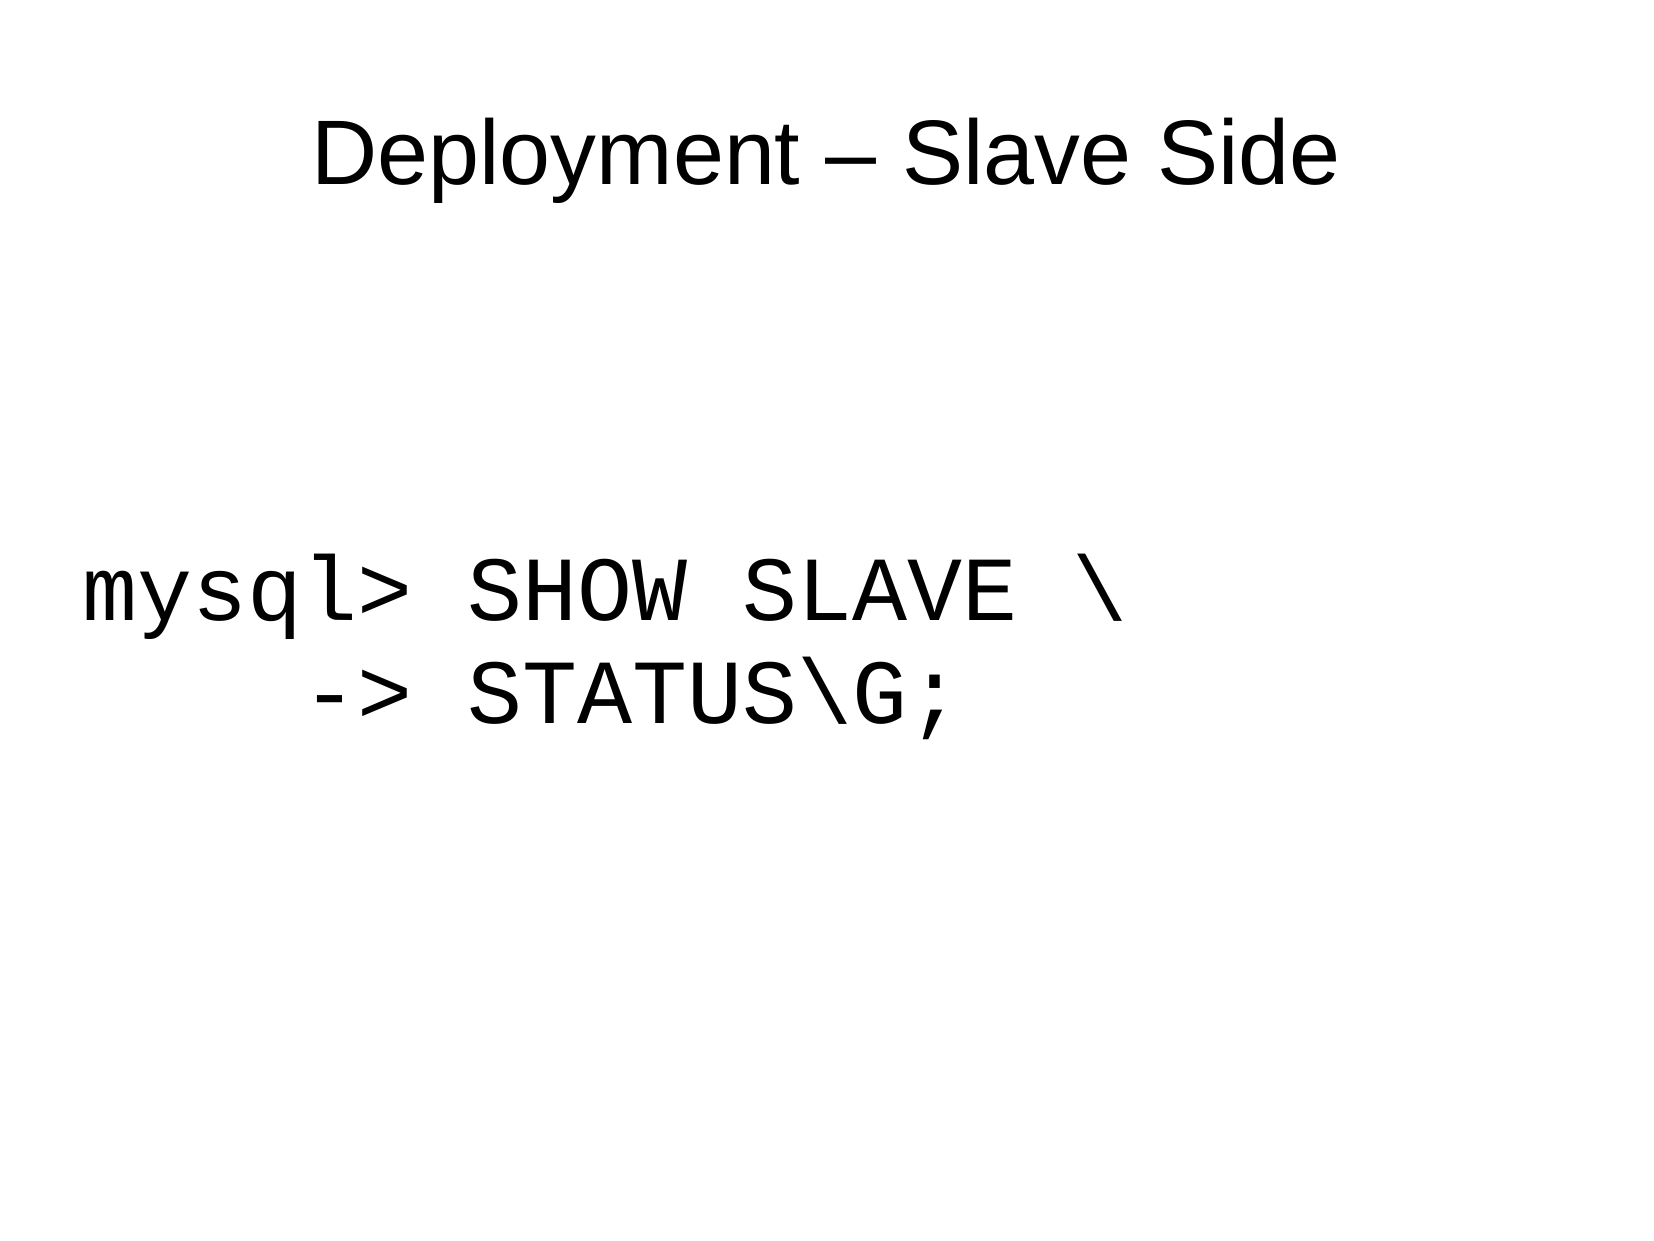

# Deployment – Slave Side
mysql> SHOW SLAVE \
 -> STATUS\G;